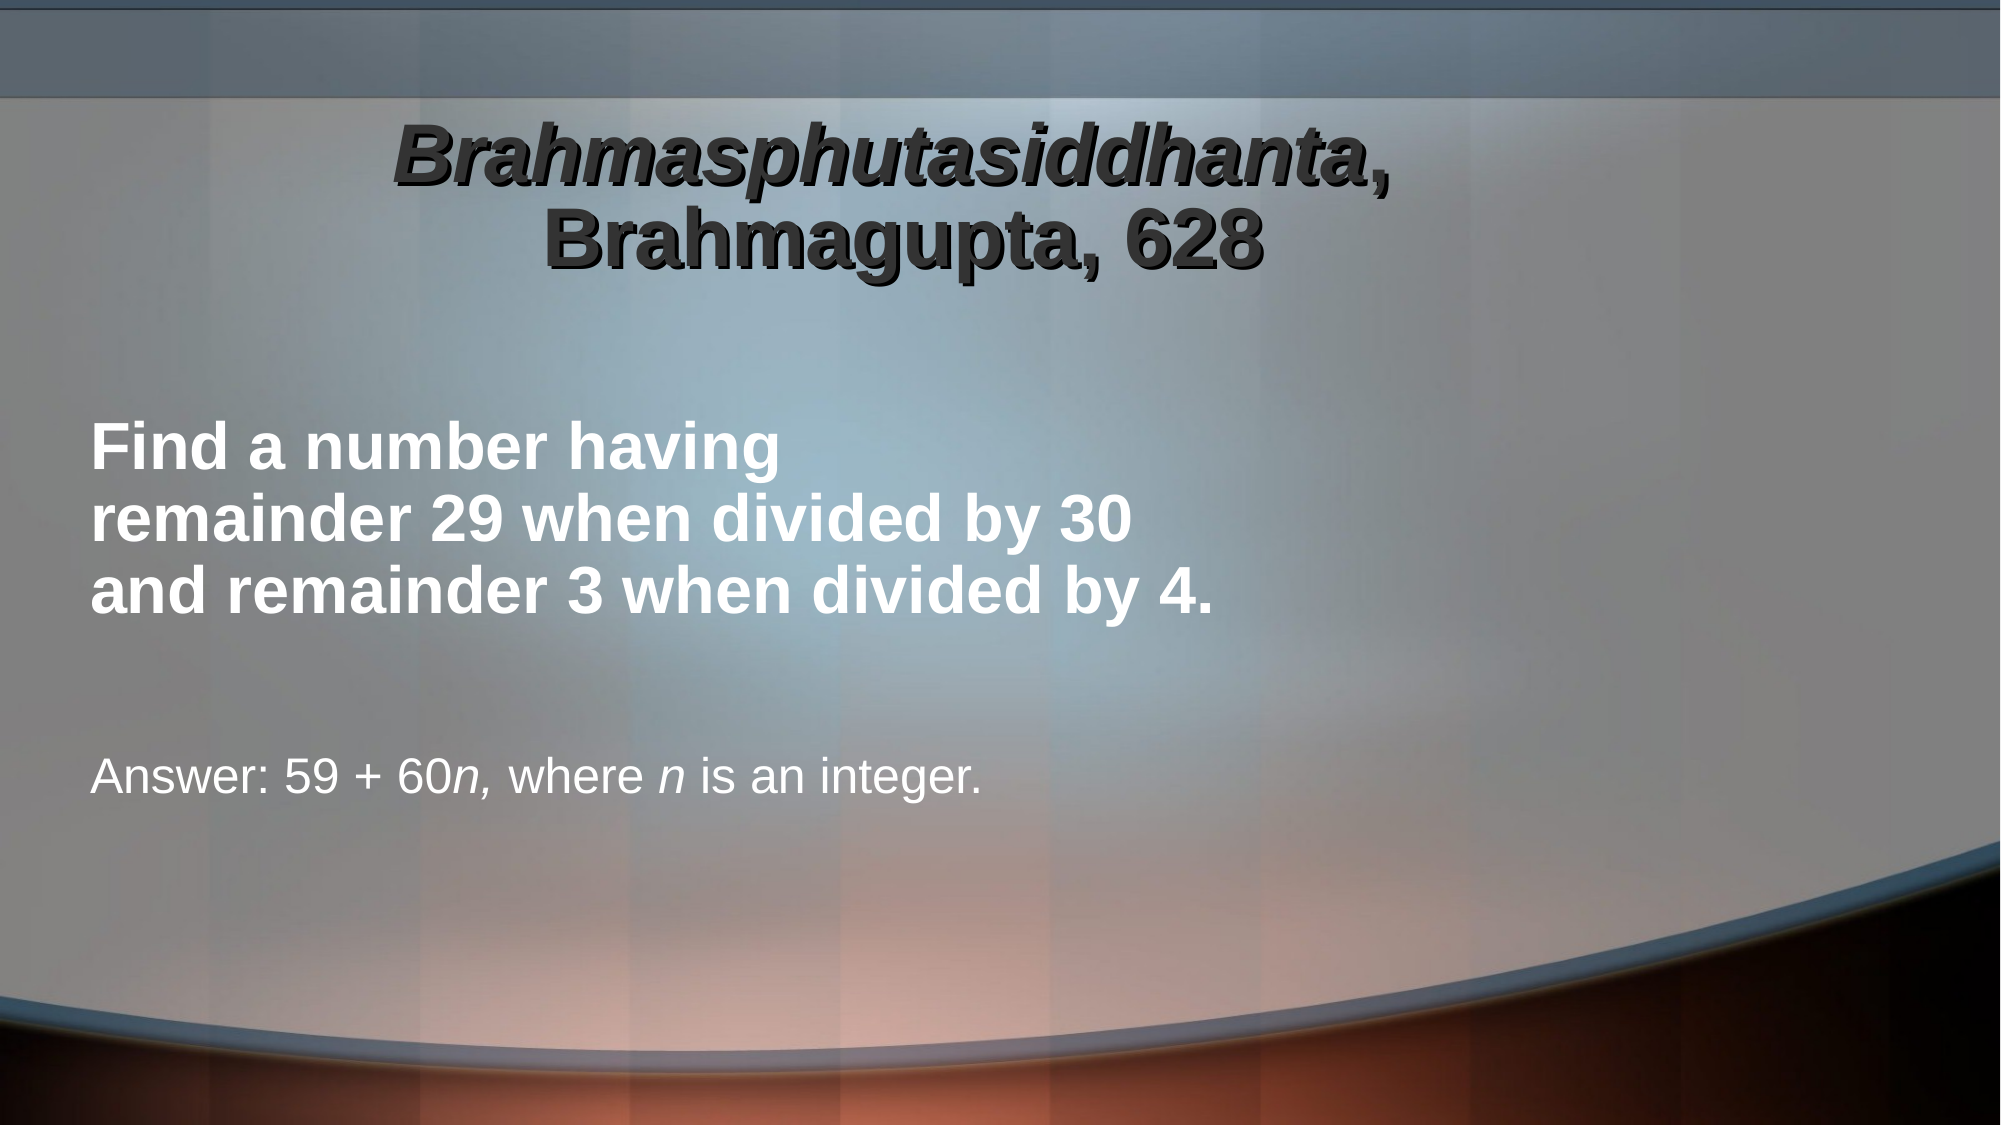

# Brahmasphutasiddhanta, Brahmagupta, 628
Find a number having
remainder 29 when divided by 30
and remainder 3 when divided by 4.
Answer: 59 + 60n, where n is an integer.